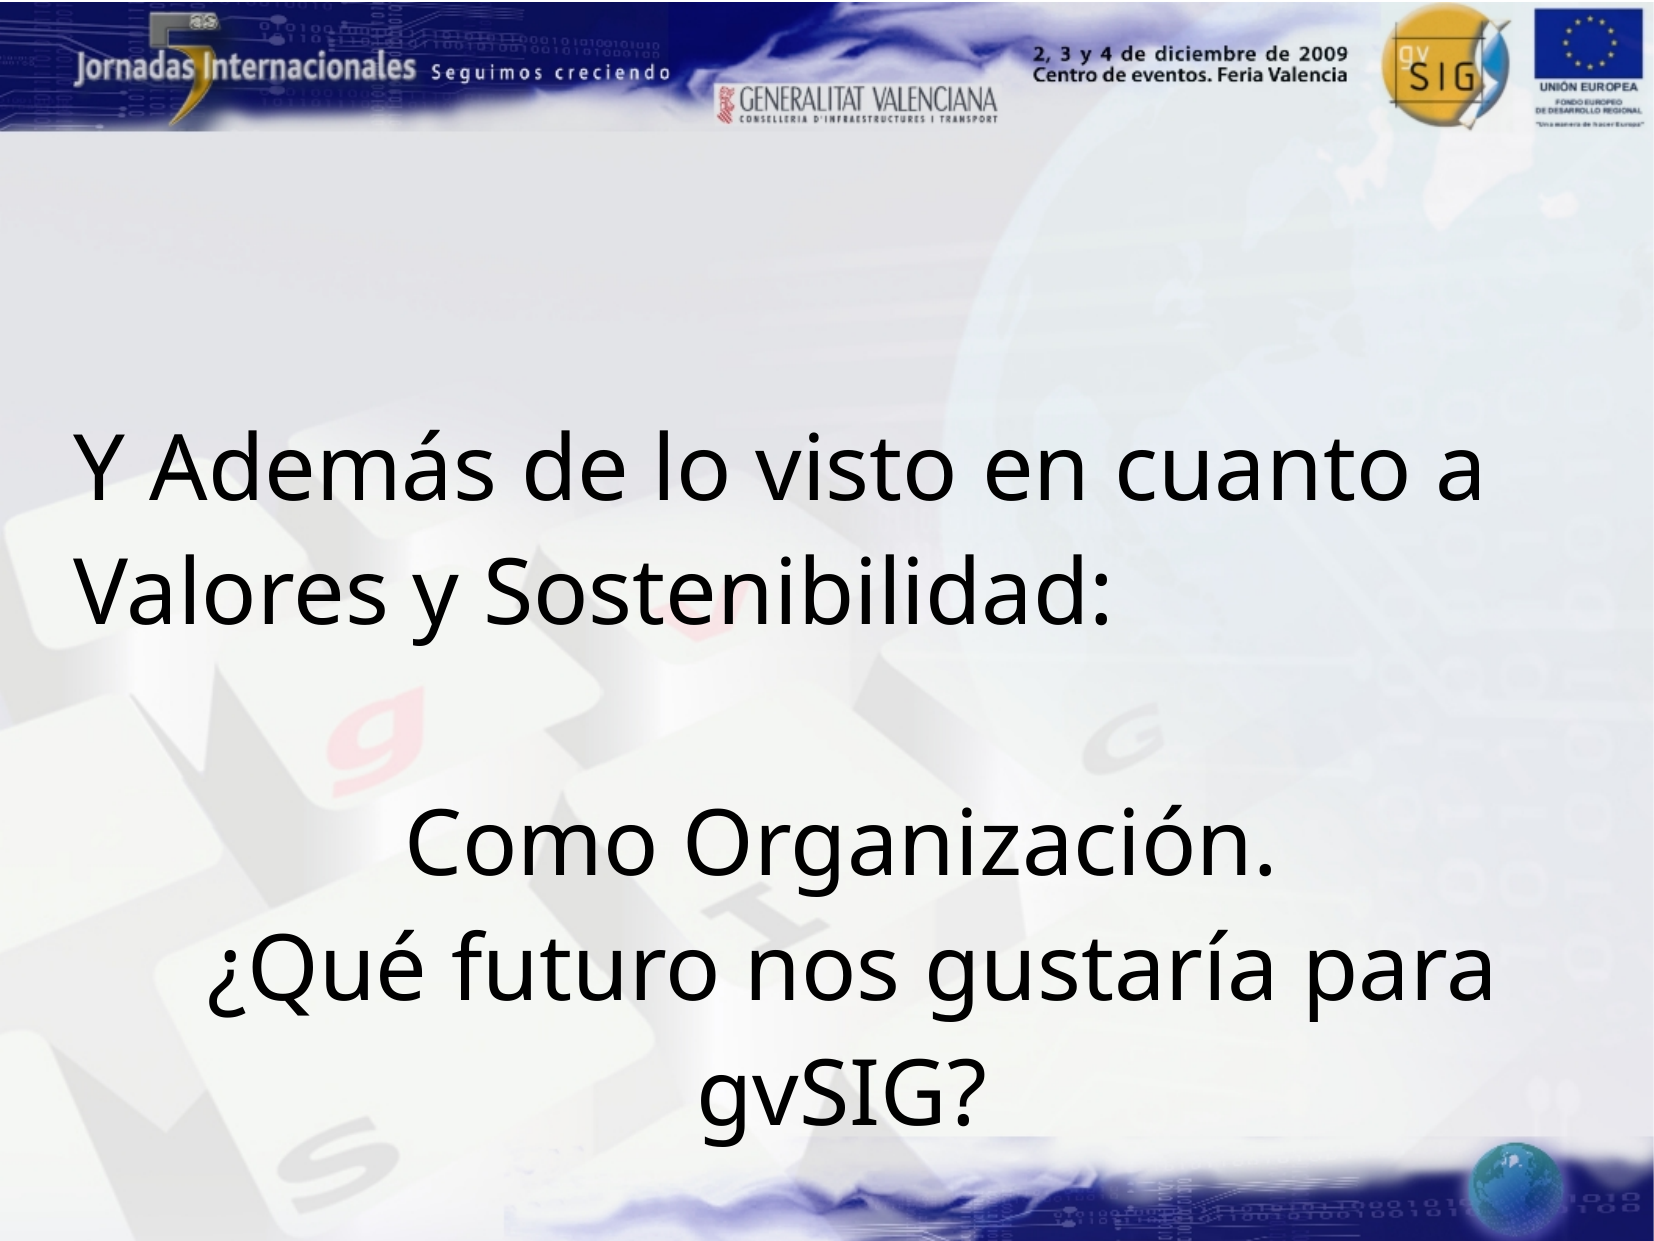

Y Además de lo visto en cuanto a Valores y Sostenibilidad:
Como Organización.
 ¿Qué futuro nos gustaría para gvSIG?